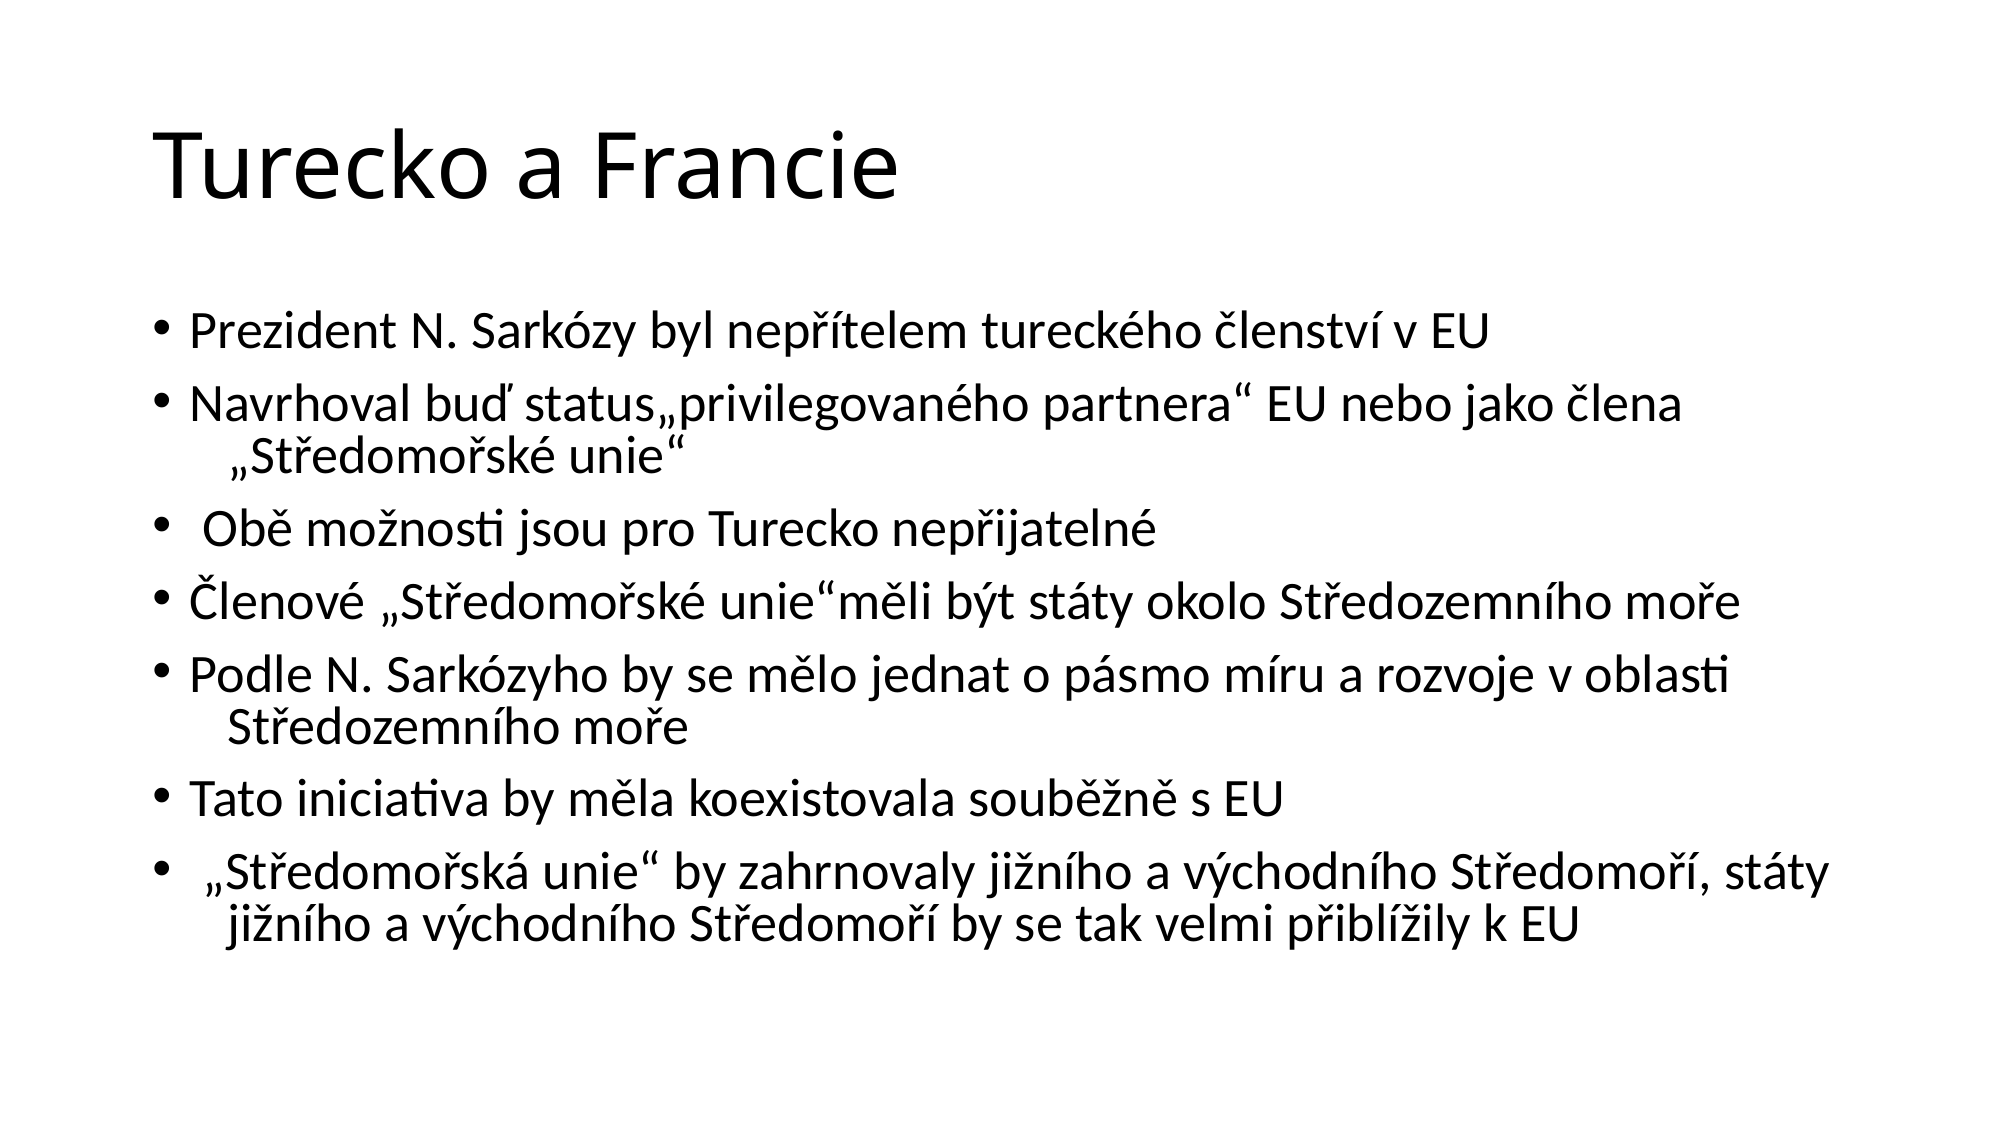

# Turecko a Francie
Prezident N. Sarkózy byl nepřítelem tureckého členství v EU
Navrhoval buď status„privilegovaného partnera“ EU nebo jako člena „Středomořské unie“
 Obě možnosti jsou pro Turecko nepřijatelné
Členové „Středomořské unie“měli být státy okolo Středozemního moře
Podle N. Sarkózyho by se mělo jednat o pásmo míru a rozvoje v oblasti Středozemního moře
Tato iniciativa by měla koexistovala souběžně s EU
 „Středomořská unie“ by zahrnovaly jižního a východního Středomoří, státy jižního a východního Středomoří by se tak velmi přiblížily k EU